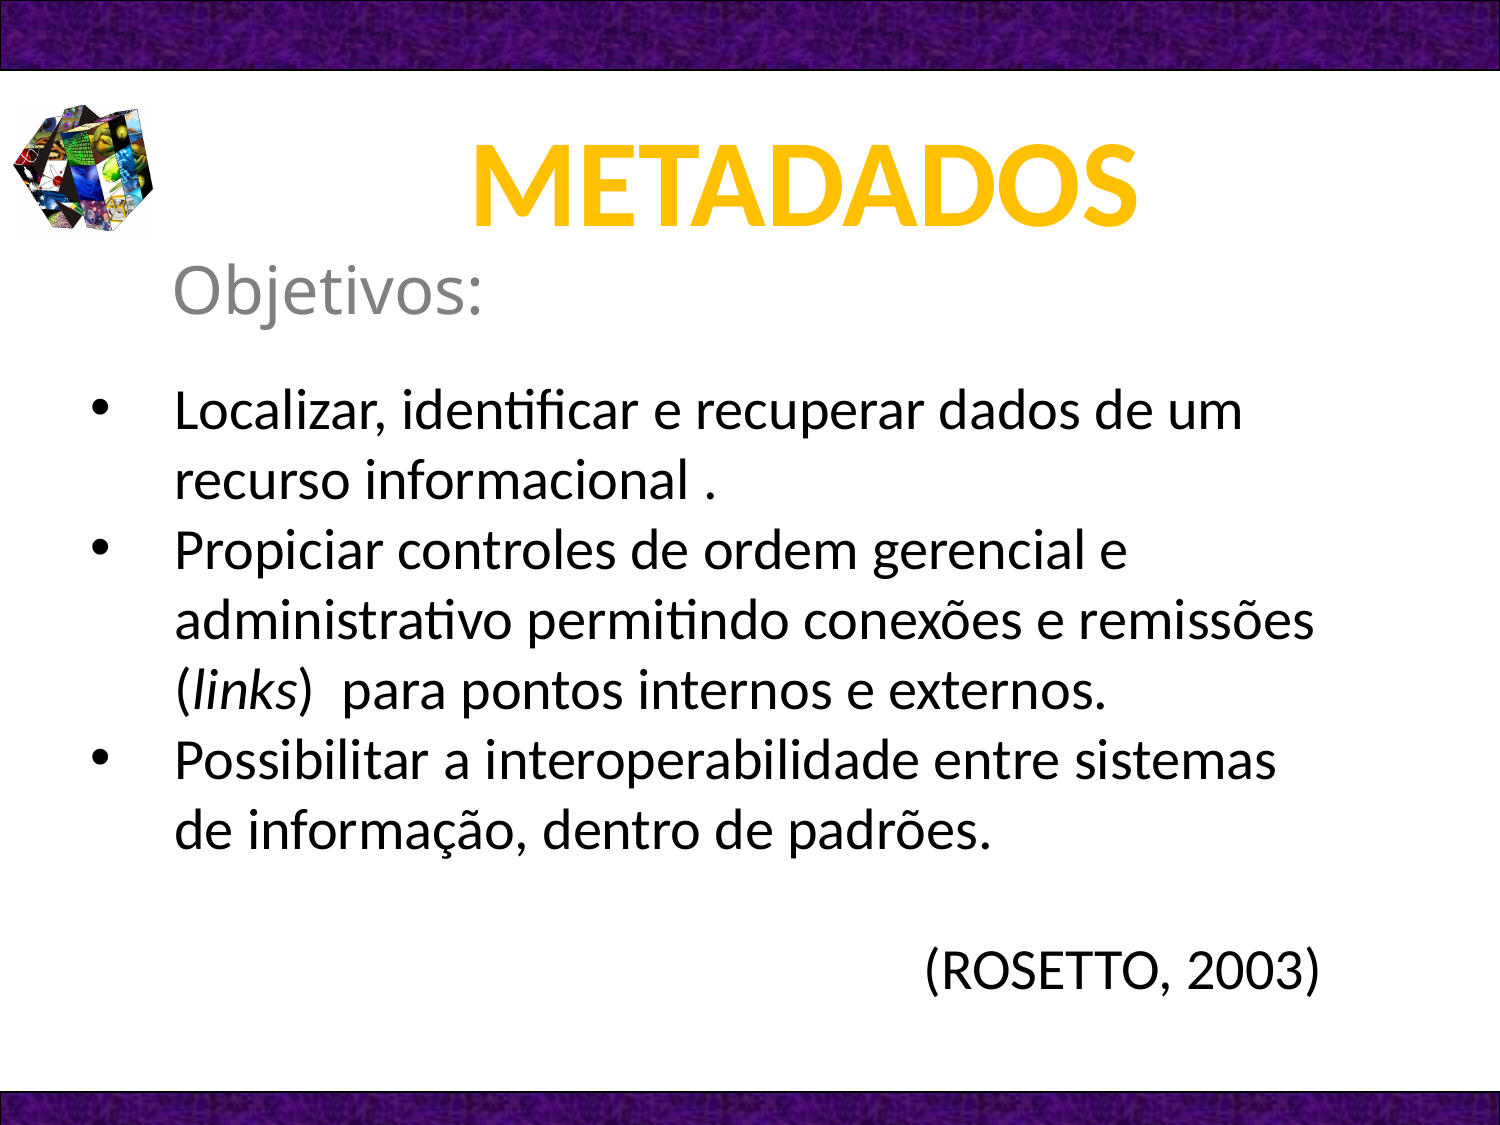

METADADOS
  Objetivos:
Localizar, identificar e recuperar dados de um recurso informacional .
Propiciar controles de ordem gerencial e administrativo permitindo conexões e remissões (links) para pontos internos e externos.
Possibilitar a interoperabilidade entre sistemas de informação, dentro de padrões.
(ROSETTO, 2003)